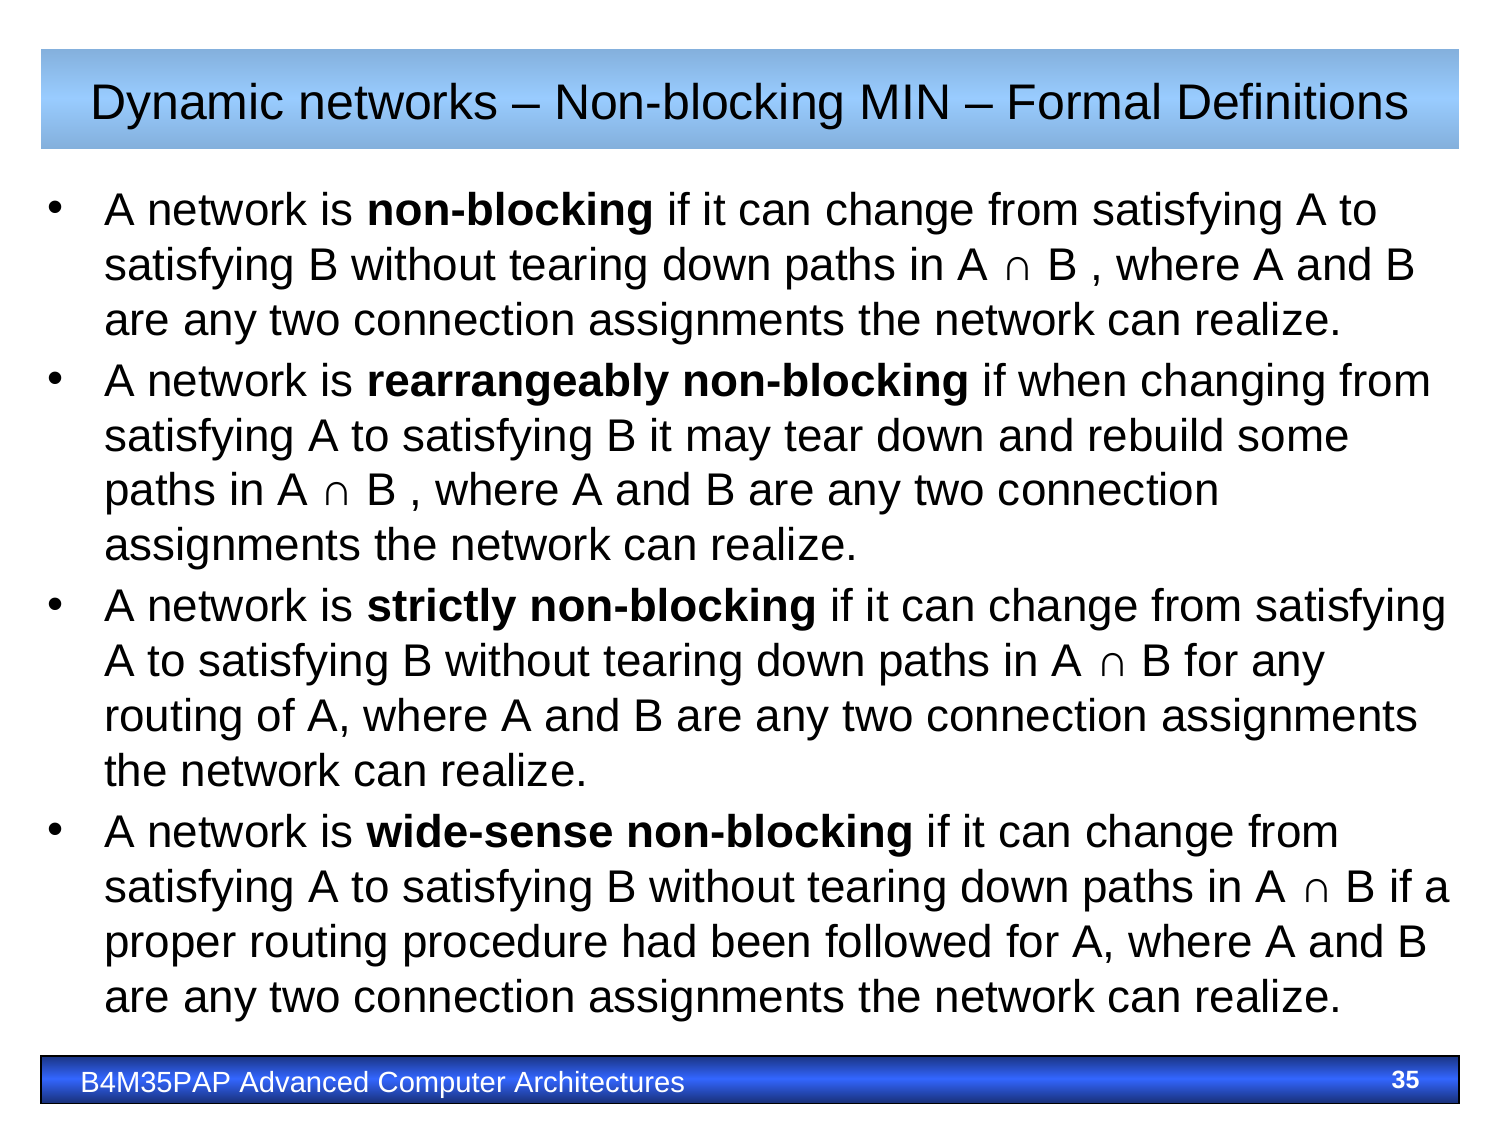

# Dynamic networks – Non-blocking MIN – Formal Definitions
A network is non-blocking if it can change from satisfying A to satisfying B without tearing down paths in A ∩ B , where A and B are any two connection assignments the network can realize.
A network is rearrangeably non-blocking if when changing from satisfying A to satisfying B it may tear down and rebuild some paths in A ∩ B , where A and B are any two connection assignments the network can realize.
A network is strictly non-blocking if it can change from satisfying A to satisfying B without tearing down paths in A ∩ B for any routing of A, where A and B are any two connection assignments the network can realize.
A network is wide-sense non-blocking if it can change from satisfying A to satisfying B without tearing down paths in A ∩ B if a proper routing procedure had been followed for A, where A and B are any two connection assignments the network can realize.